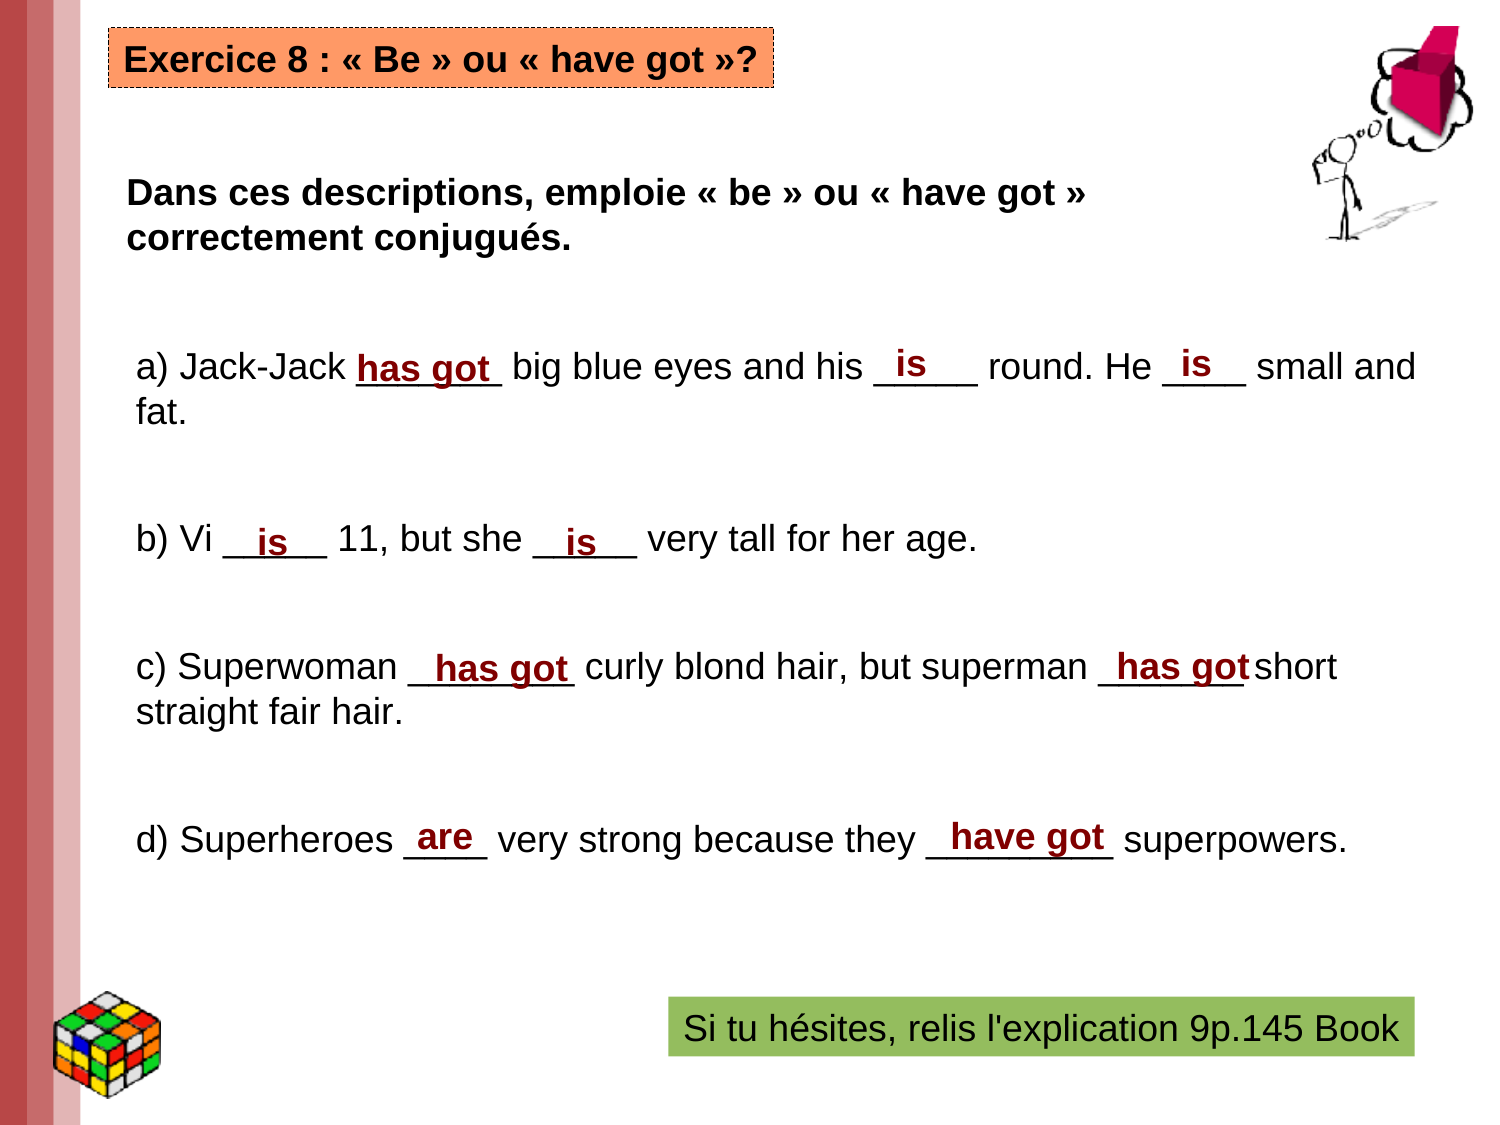

Exercice 8 : « Be » ou « have got »?
Dans ces descriptions, emploie « be » ou « have got » correctement conjugués.
is
is
a) Jack-Jack _______ big blue eyes and his _____ round. He ____ small and fat.
b) Vi _____ 11, but she _____ very tall for her age.
c) Superwoman ________ curly blond hair, but superman _______ short straight fair hair.
d) Superheroes ____ very strong because they _________ superpowers.
has got
is
is
has got
has got
are
have got
Si tu hésites, relis l'explication 9p.145 Book